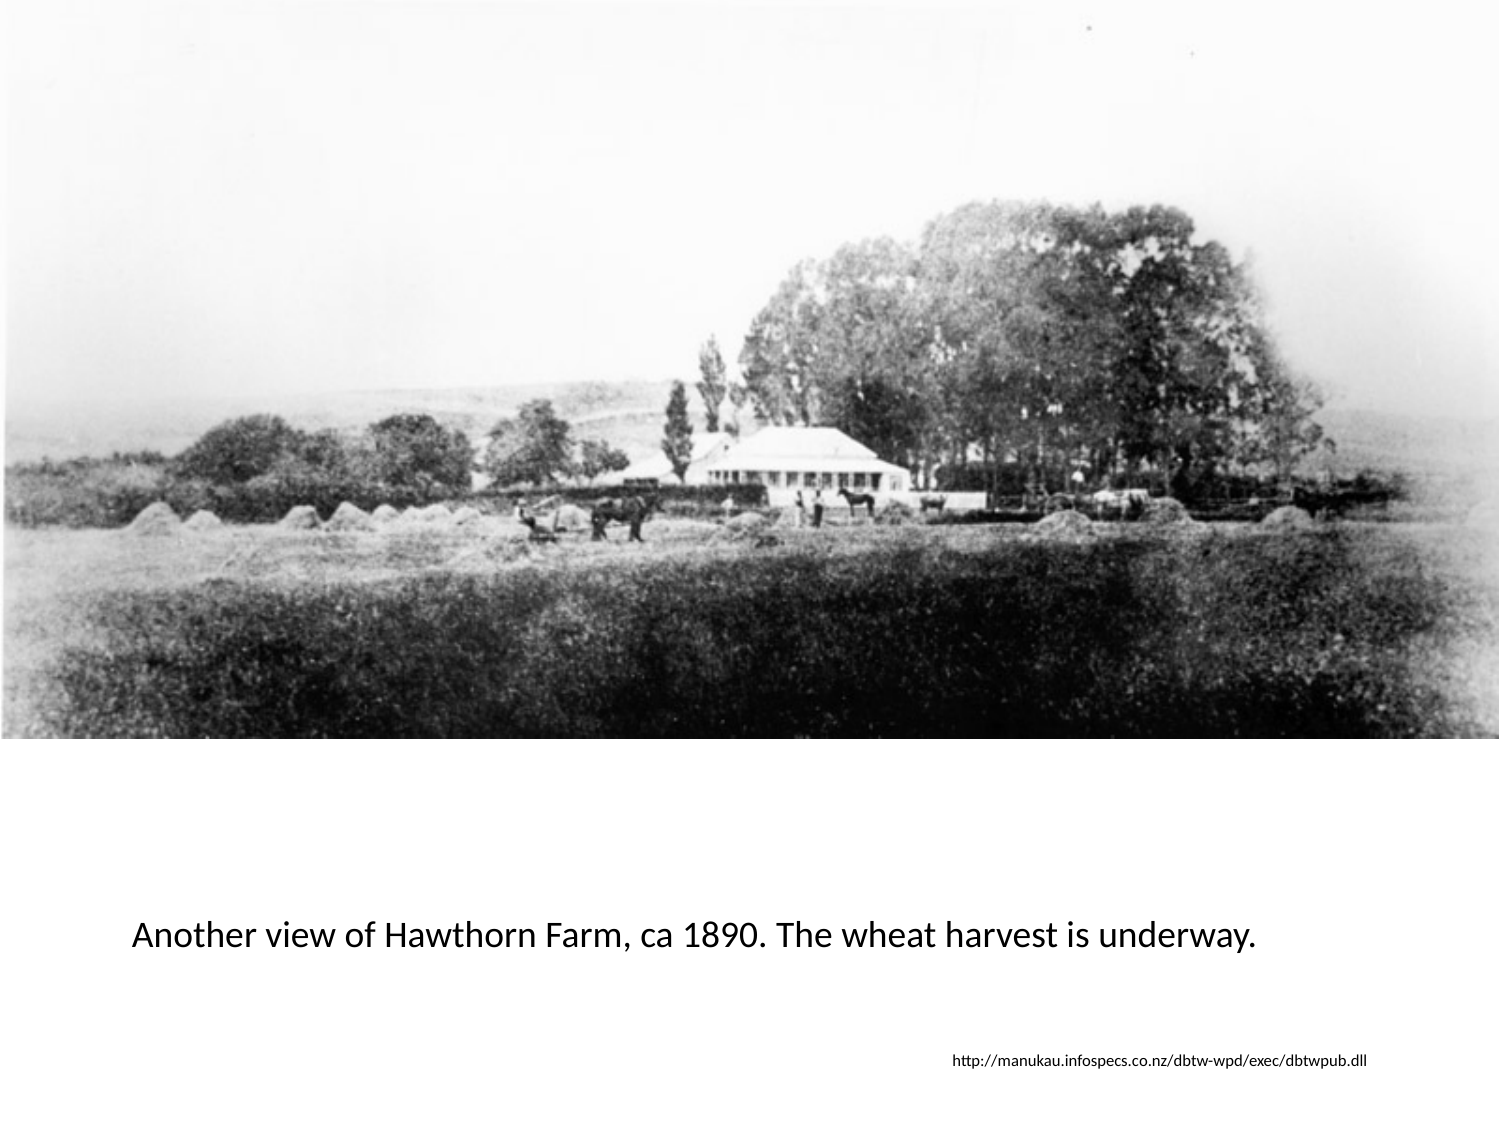

Another view of Hawthorn Farm, ca 1890. The wheat harvest is underway.
http://manukau.infospecs.co.nz/dbtw-wpd/exec/dbtwpub.dll